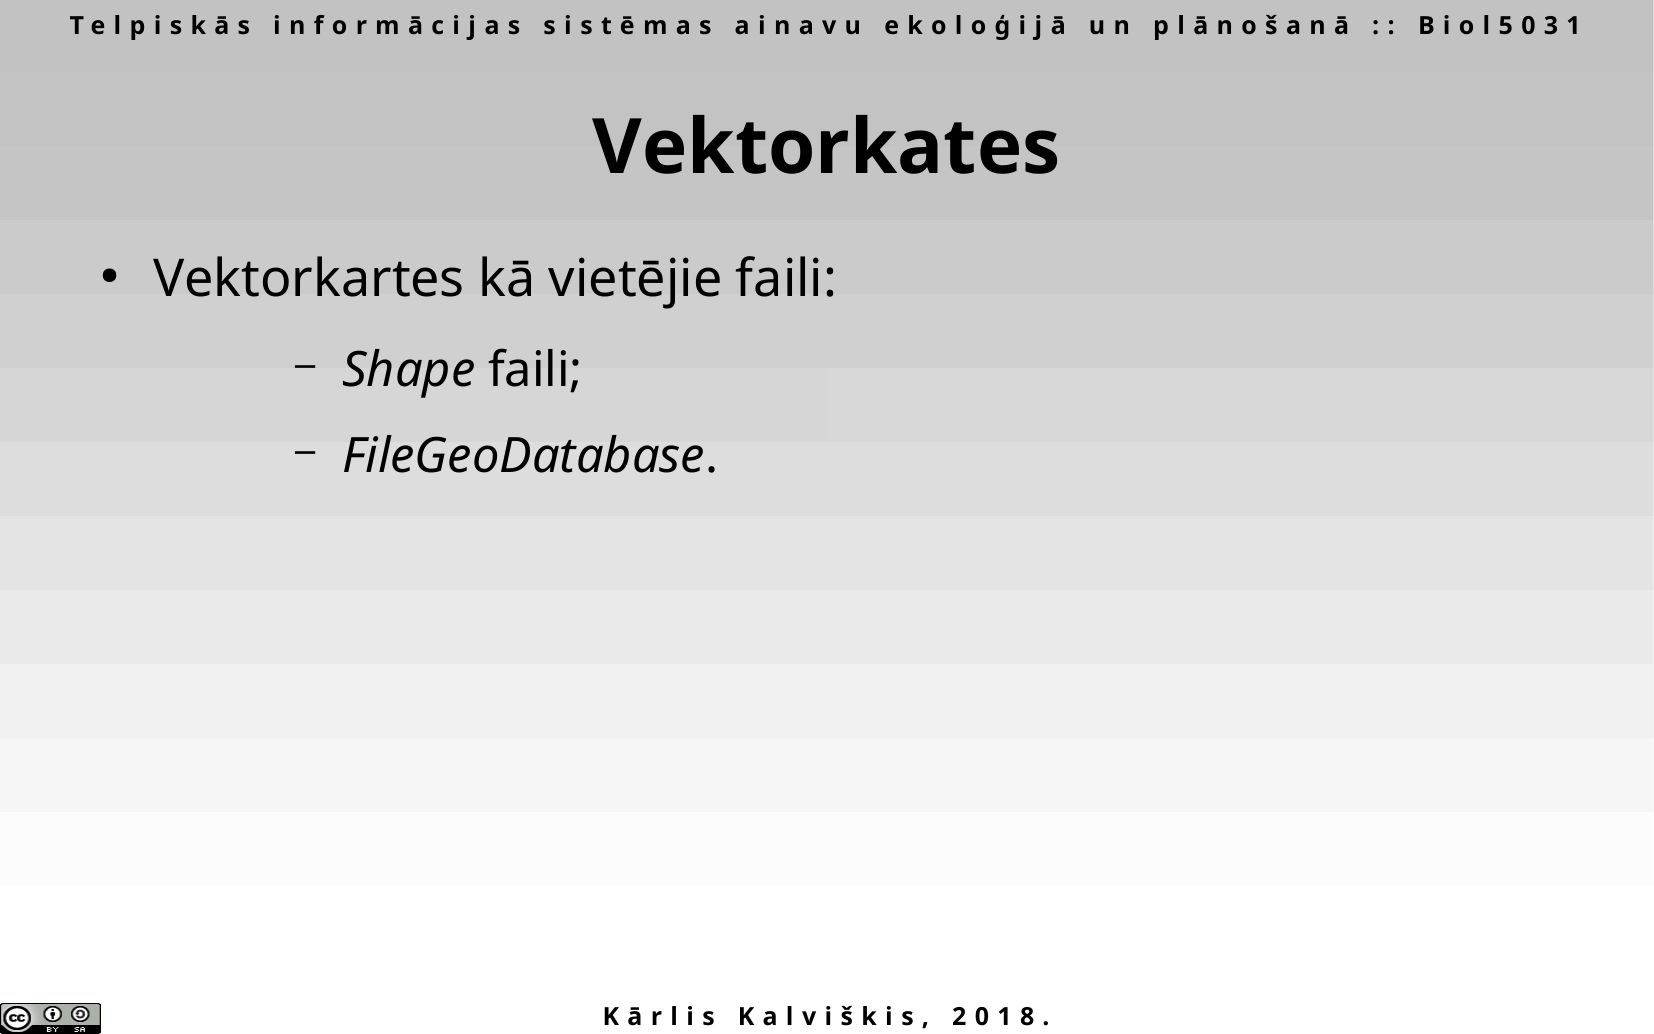

# Vektorkates
Vektorkartes kā vietējie faili:
Shape faili;
FileGeoDatabase.